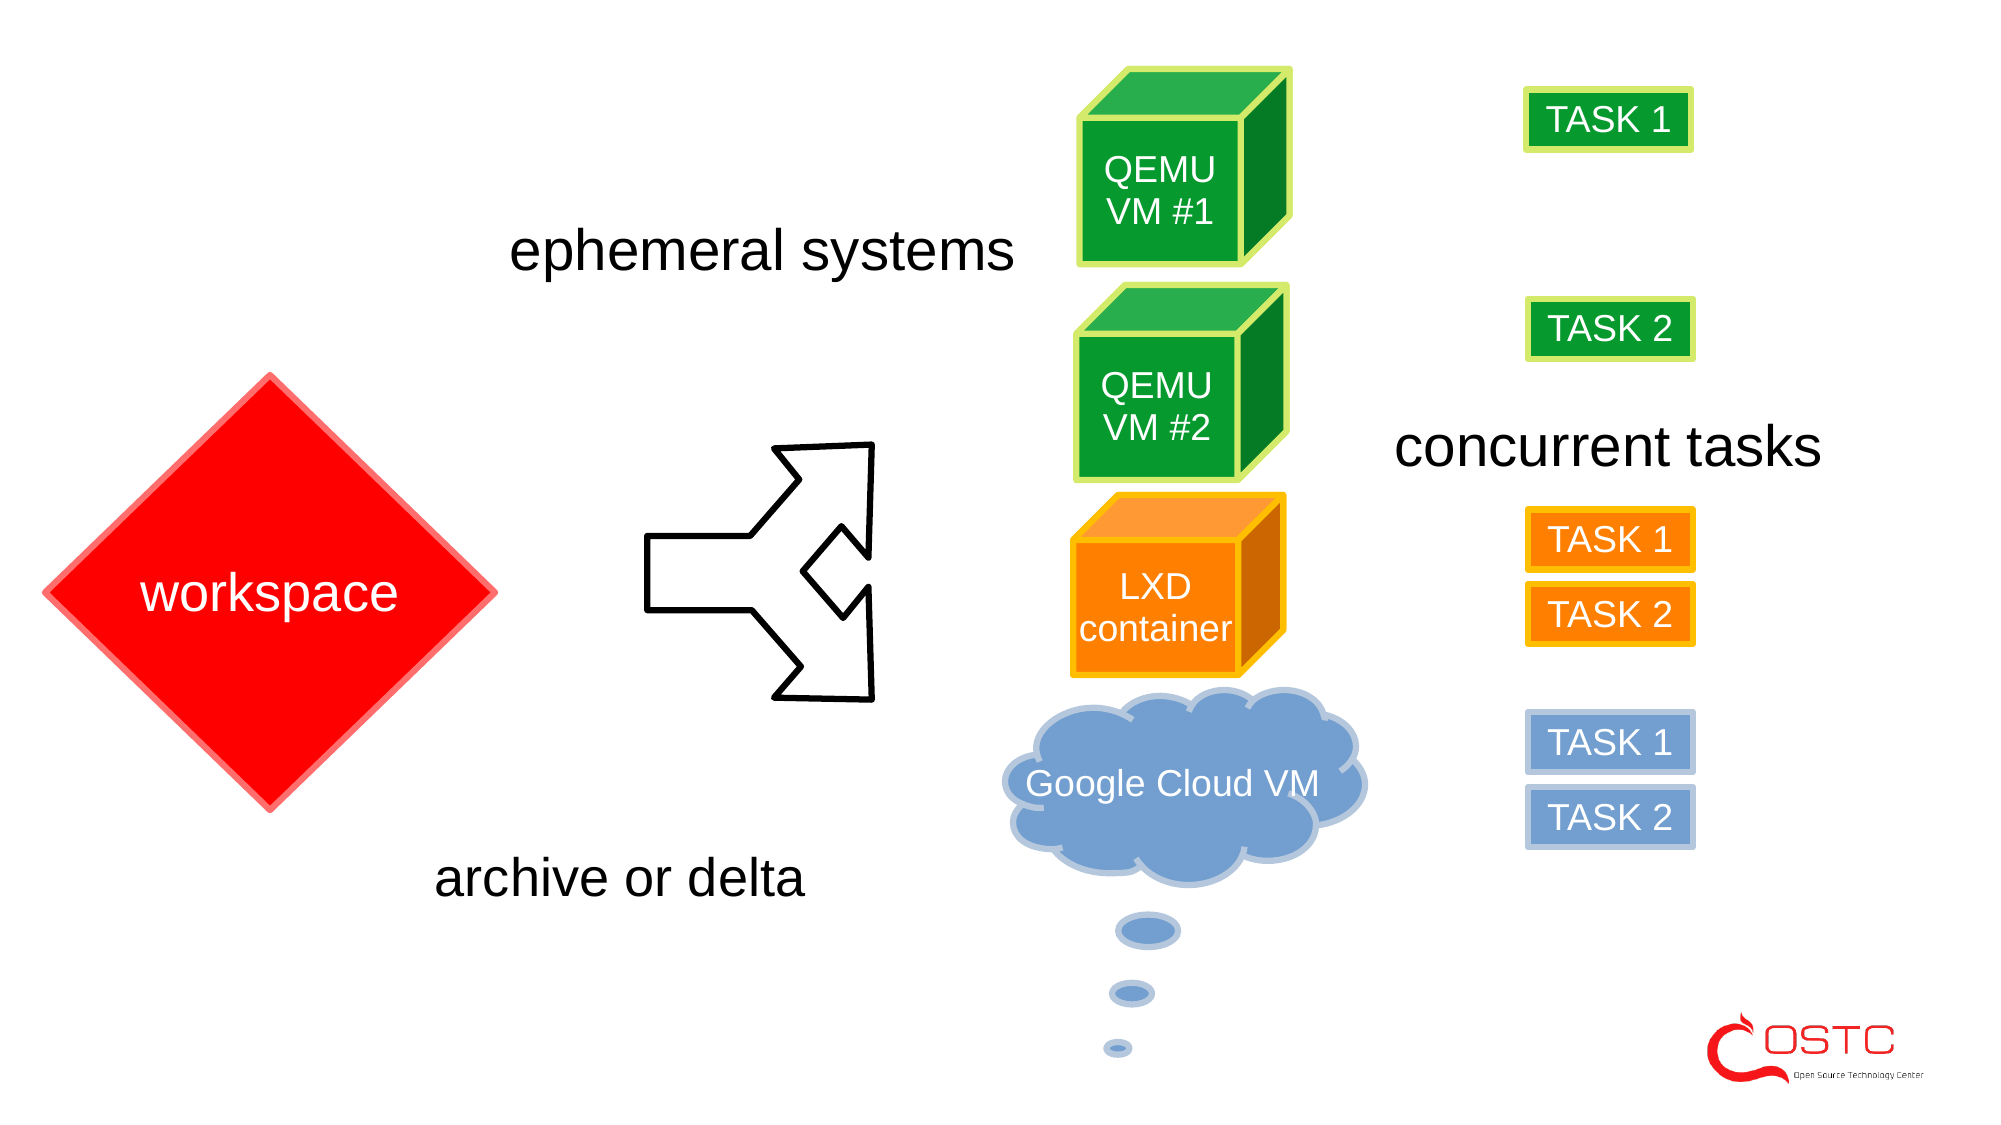

QEMU
VM #1
TASK 1
ephemeral systems
QEMU
VM #2
TASK 2
workspace
concurrent tasks
LXD
container
TASK 1
TASK 2
Google Cloud VM
TASK 1
TASK 2
archive or delta